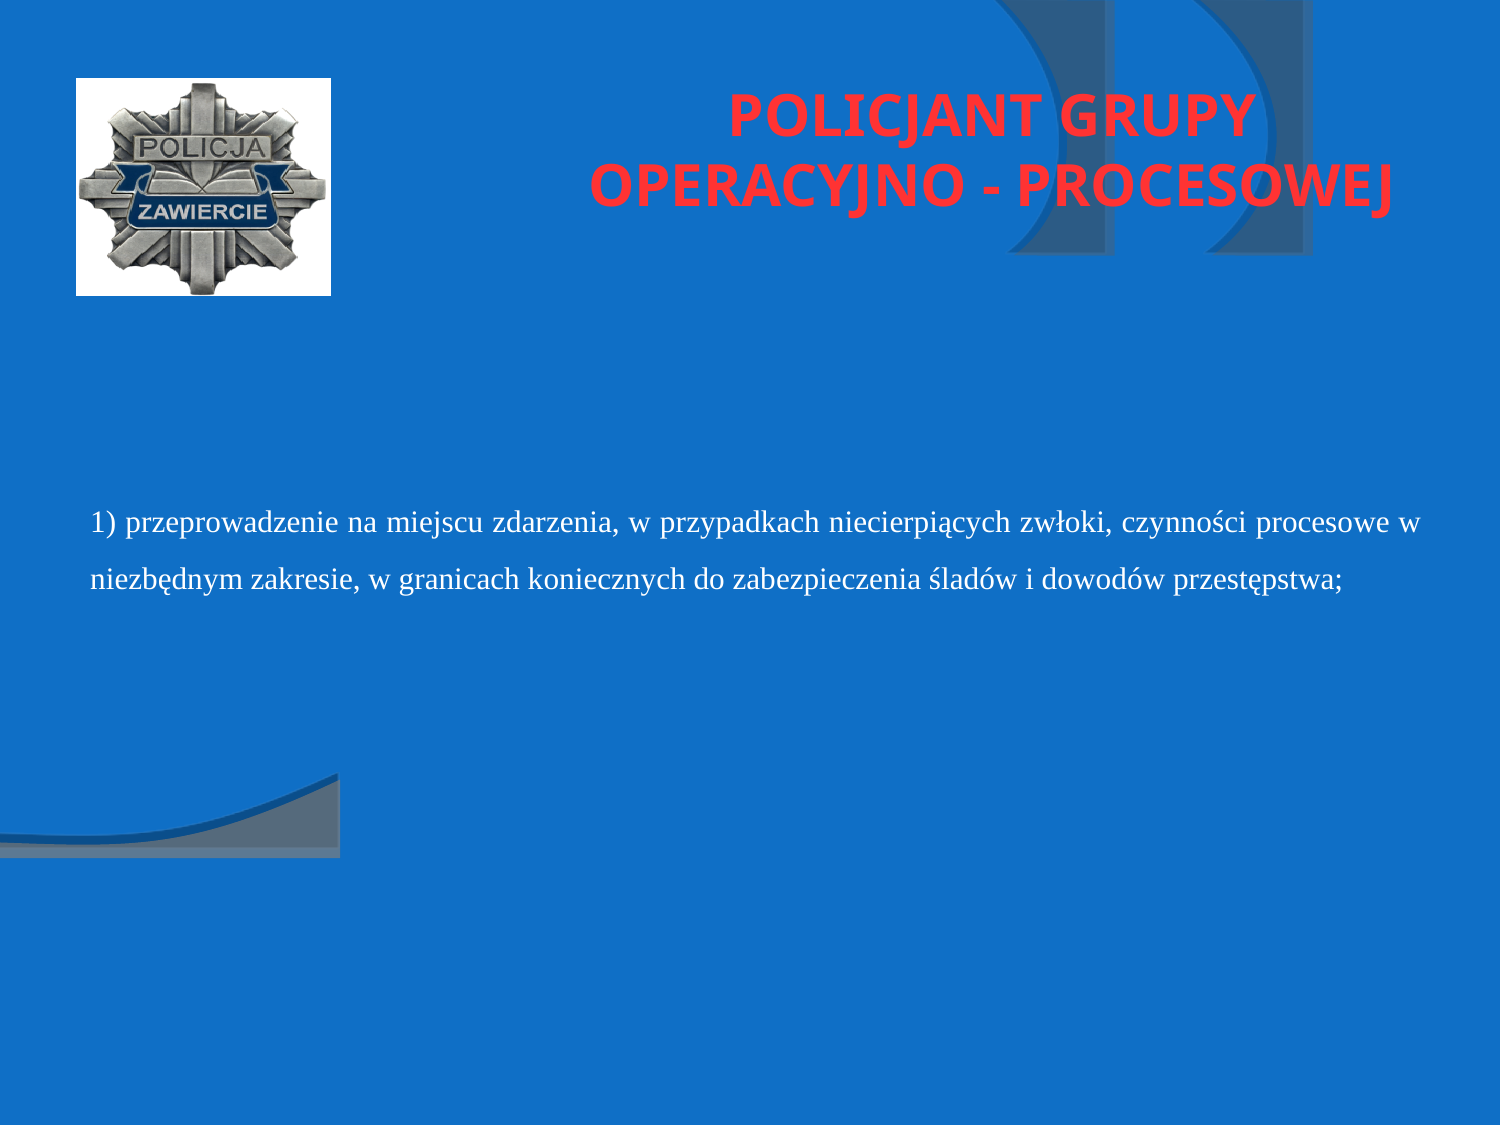

POLICJANT GRUPY OPERACYJNO - PROCESOWEJ
# 1) przeprowadzenie na miejscu zdarzenia, w przypadkach niecierpiących zwłoki, czynności procesowe w niezbędnym zakresie, w granicach koniecznych do zabezpieczenia śladów i dowodów przestępstwa;